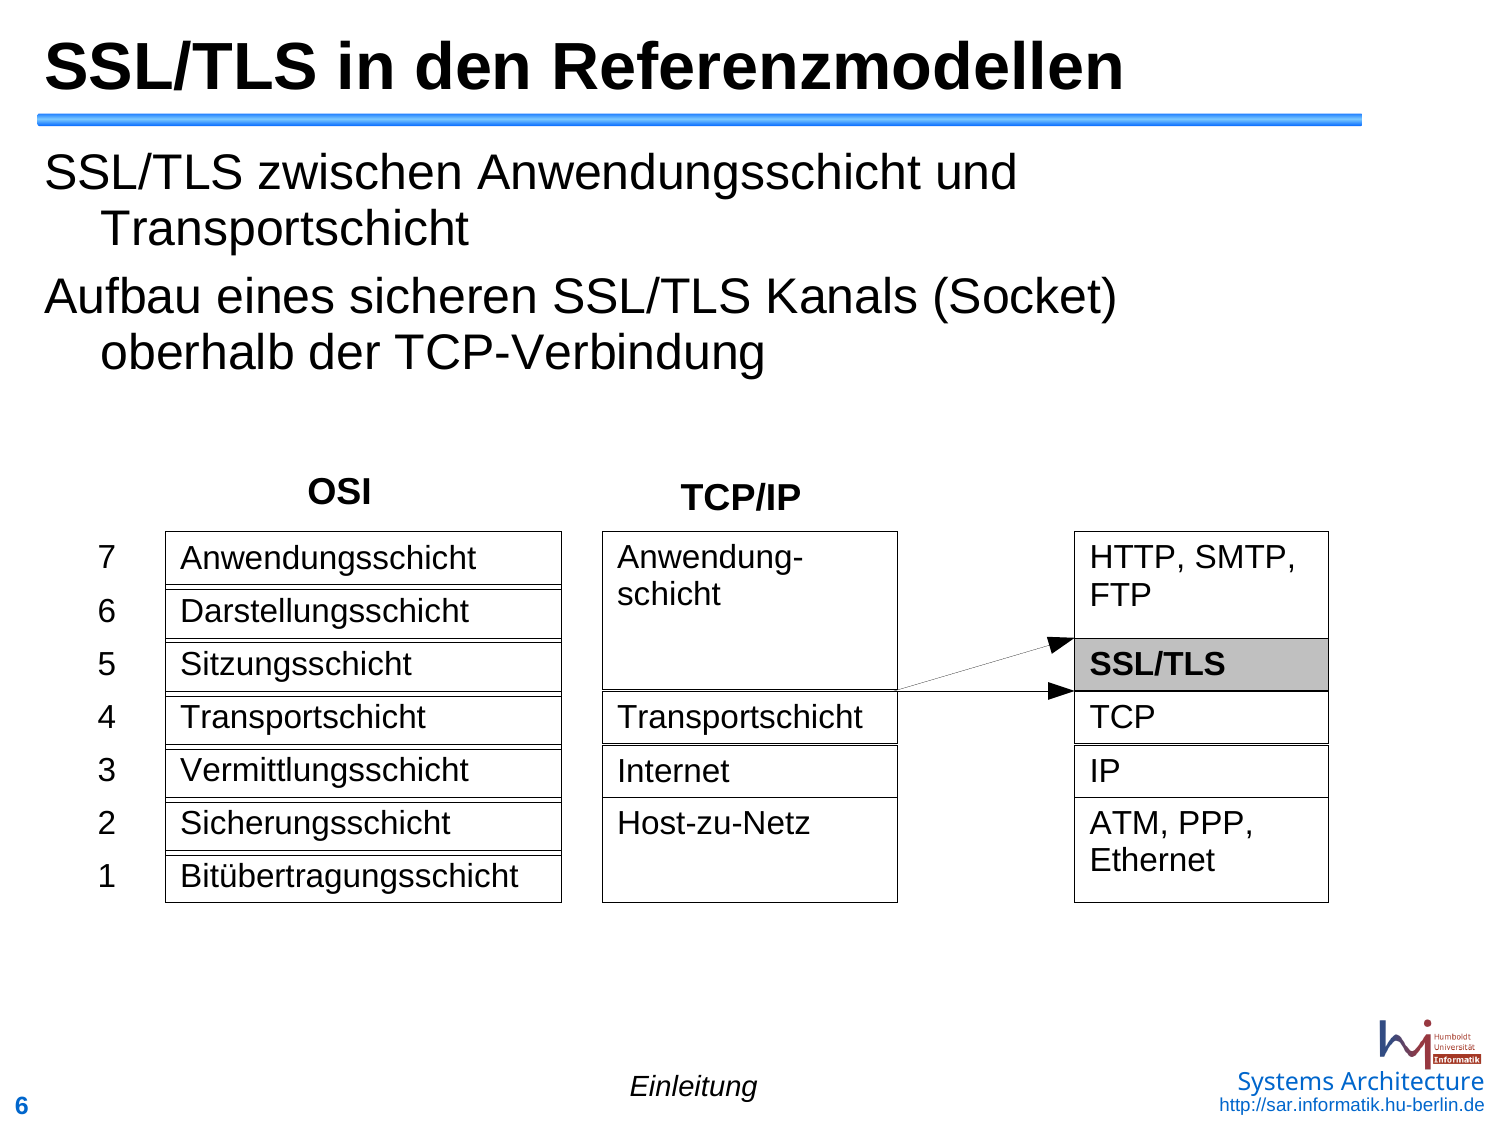

# SSL/TLS in den Referenzmodellen
SSL/TLS zwischen Anwendungsschicht und
Transportschicht
Aufbau eines sicheren SSL/TLS Kanals (Socket)
oberhalb der TCP-Verbindung
OSI
TCP/IP
Anwendung-
schicht
Transportschicht
Internet
Host-zu-Netz
7
HTTP, SMTP, FTP
Anwendungsschicht
6
Darstellungsschicht
5
Sitzungsschicht
SSL/TLS
4
Transportschicht
TCP
3
Vermittlungsschicht
IP
2
Sicherungsschicht
ATM, PPP, Ethernet
1
Bitübertragungsschicht
Einleitung